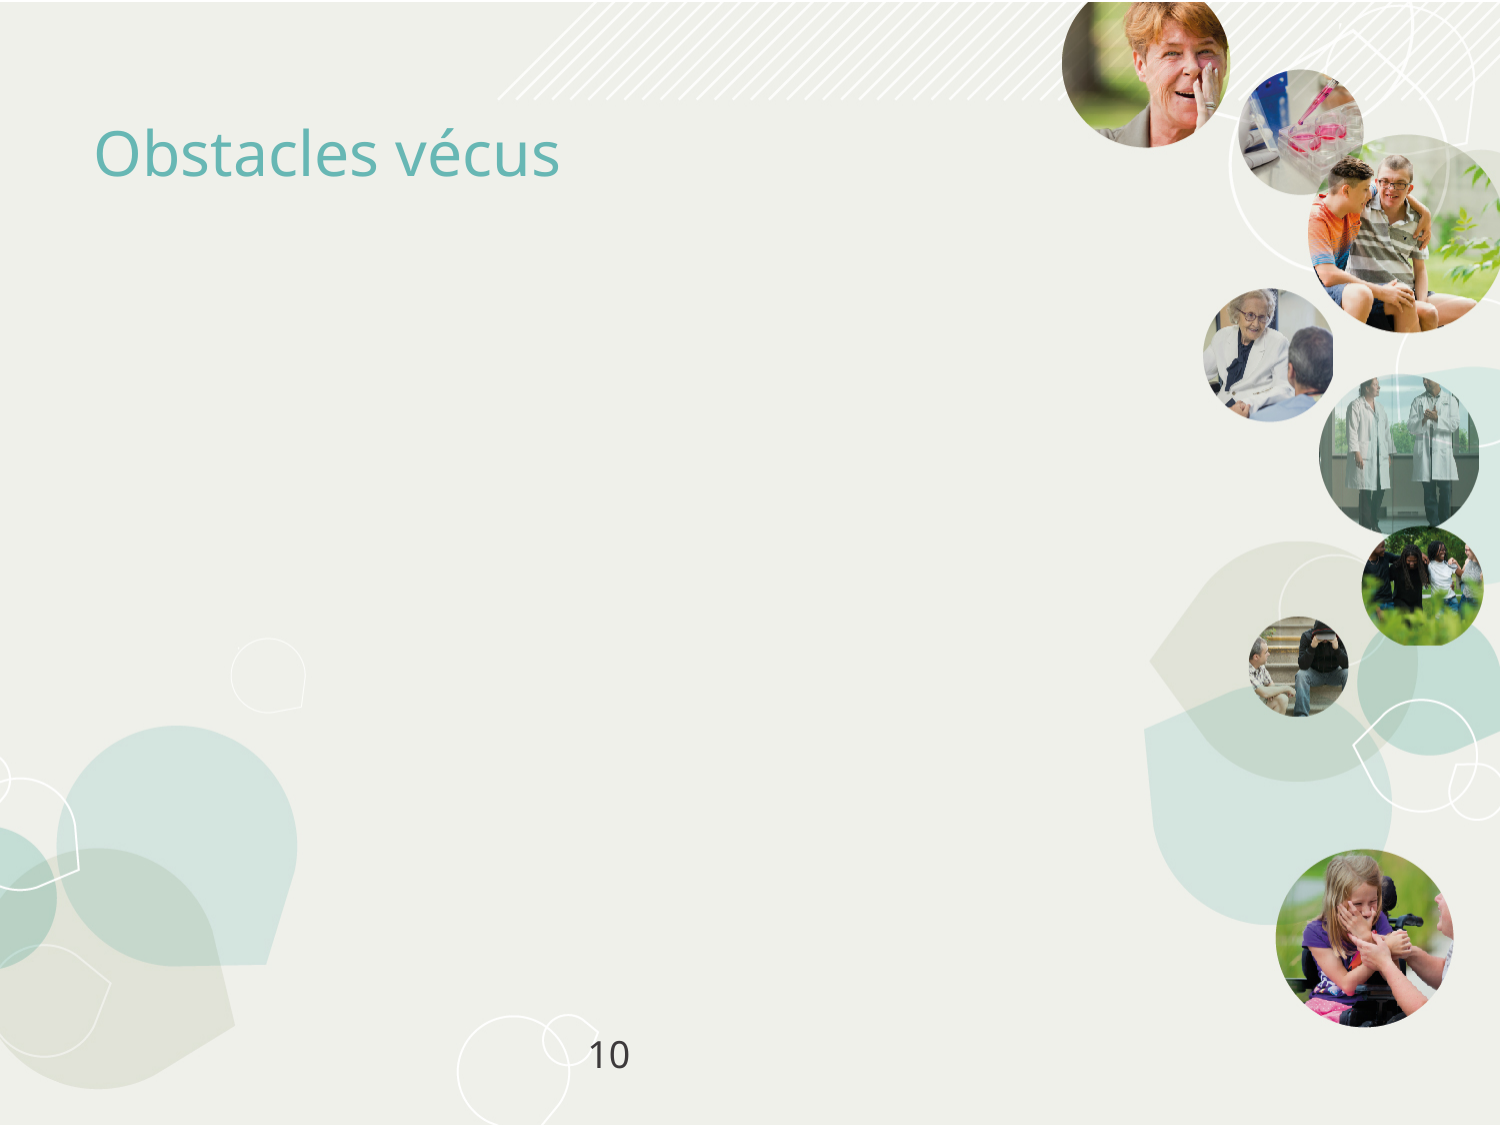

# Obstacles vécus
Compréhension des mandats du CRI par le personnel infirmier
Recrutement
Impact de la pandémie COVID-19 et la pénurie de personnel soignant
Visibilité